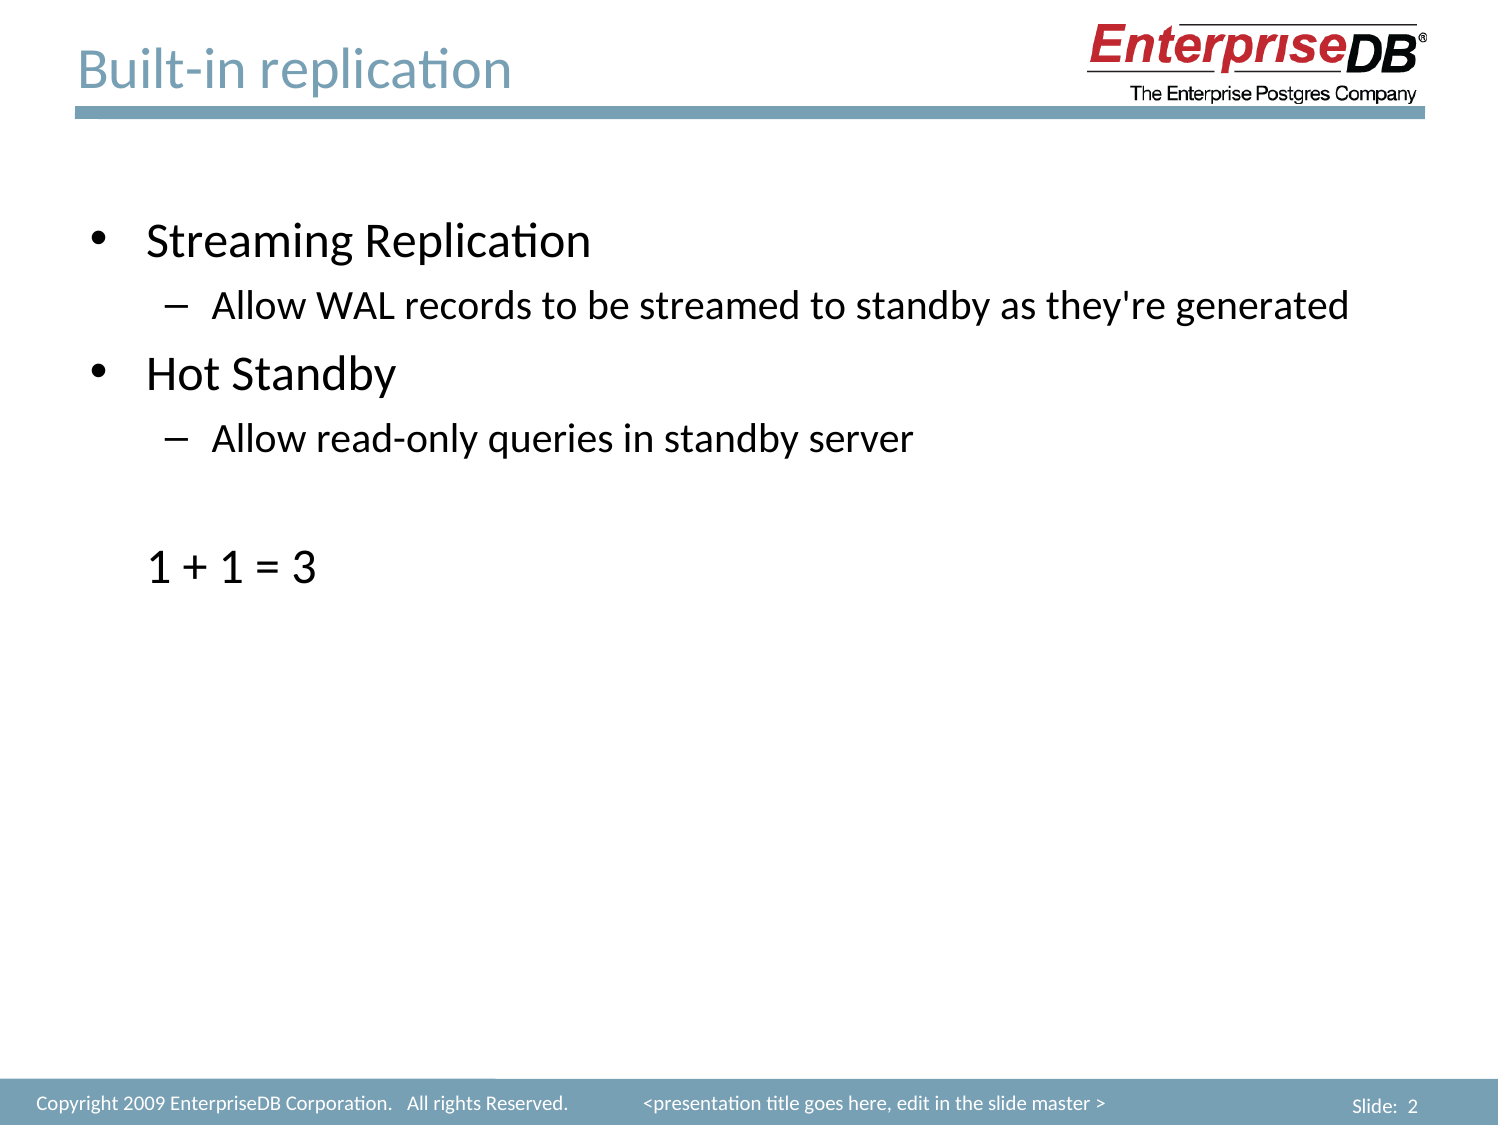

# Built-in replication
Streaming Replication
Allow WAL records to be streamed to standby as they're generated
Hot Standby
Allow read-only queries in standby server
1 + 1 = 3